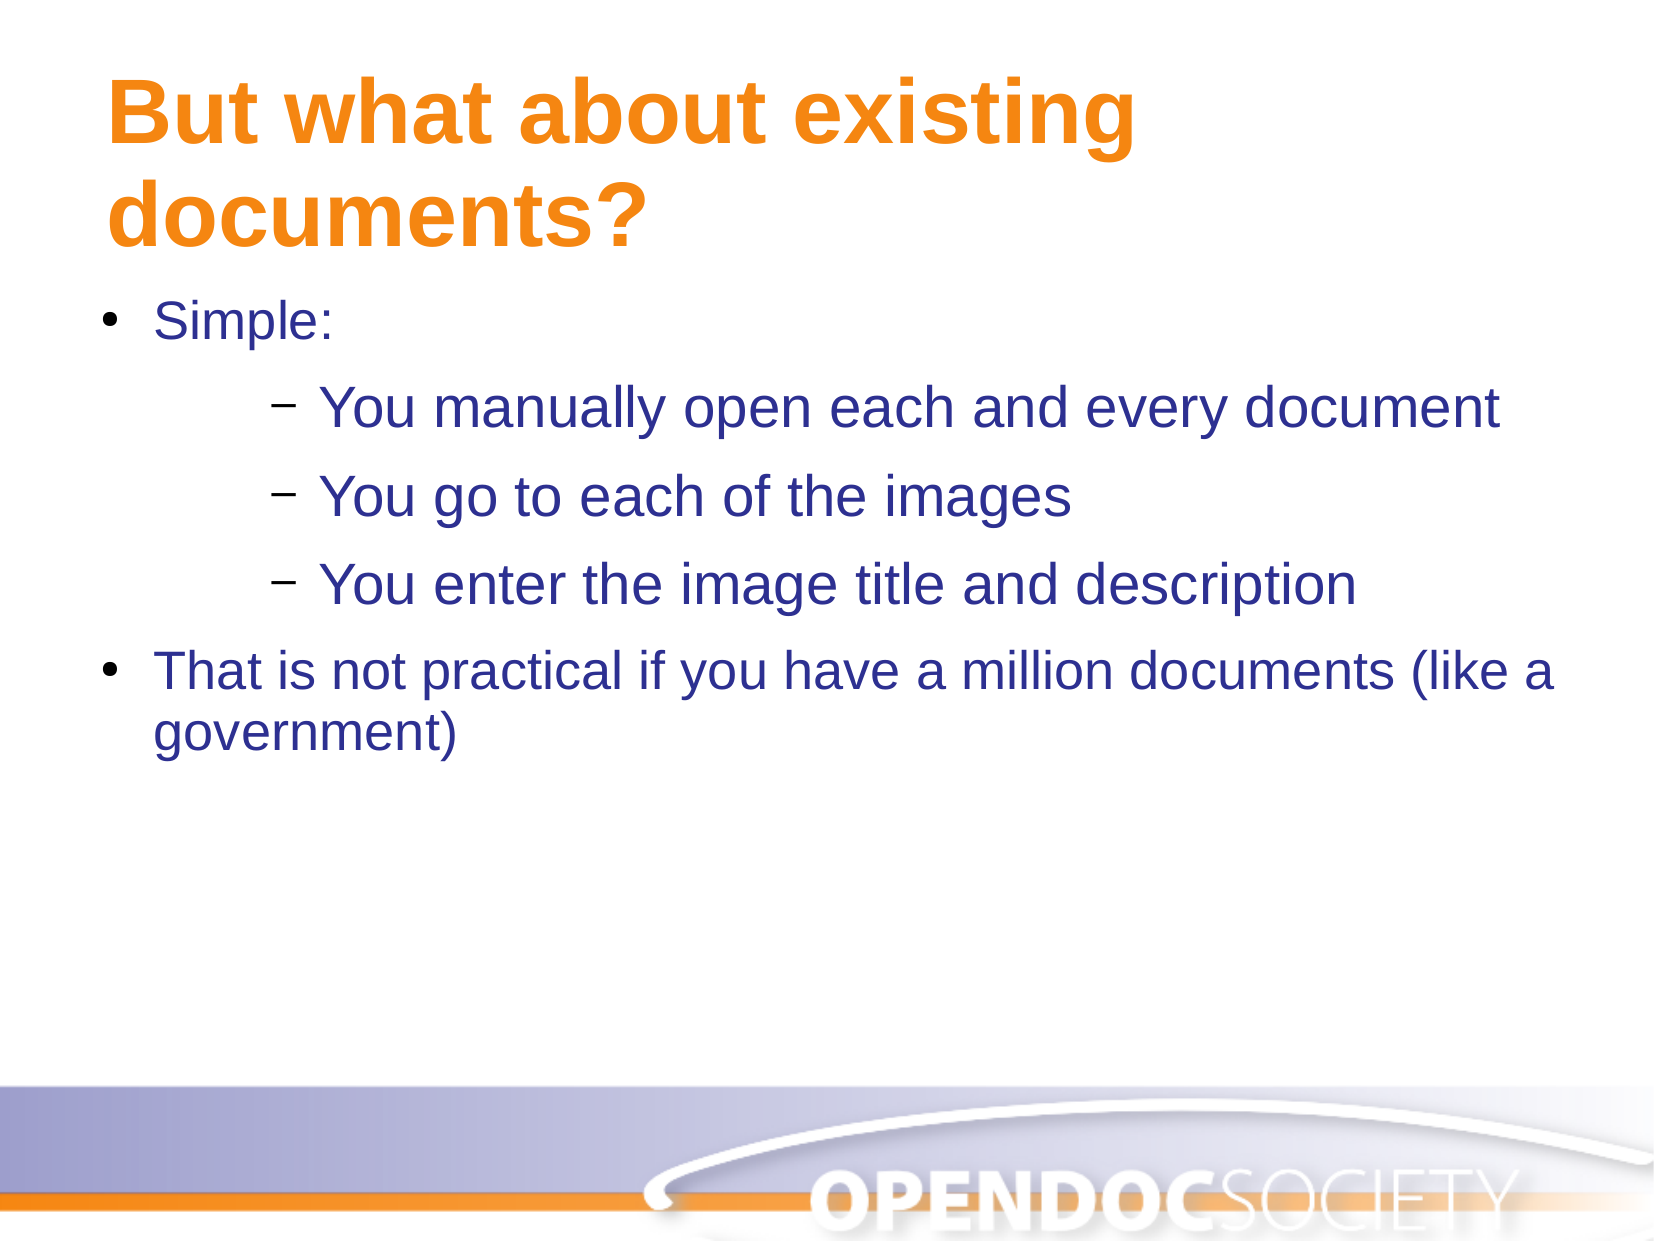

# But what about existing documents?
Simple:
You manually open each and every document
You go to each of the images
You enter the image title and description
That is not practical if you have a million documents (like a government)